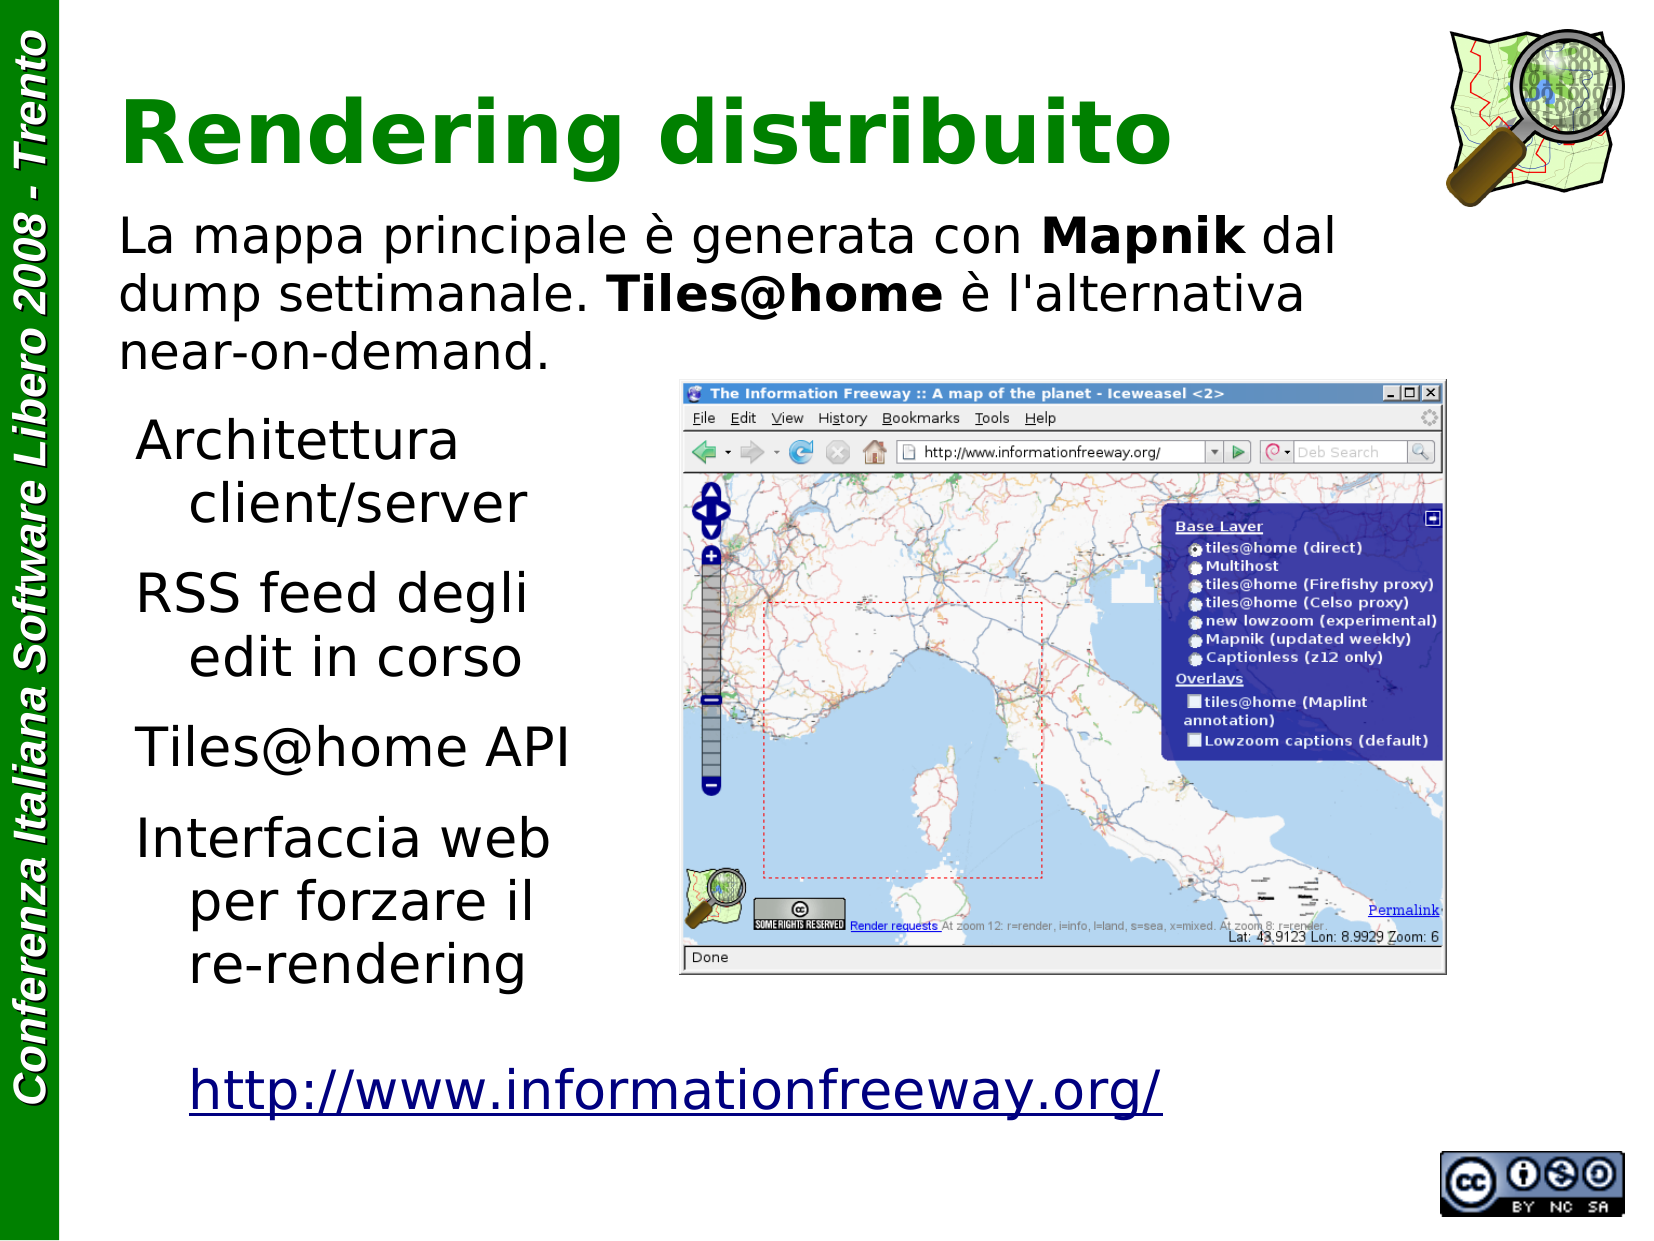

# Rendering distribuito
La mappa principale è generata con Mapnik dal dump settimanale. Tiles@home è l'alternativa near-on-demand.
Architettura
client/server
RSS feed degli
edit in corso
Tiles@home API
Interfaccia web
per forzare il
re-rendering
http://www.informationfreeway.org/